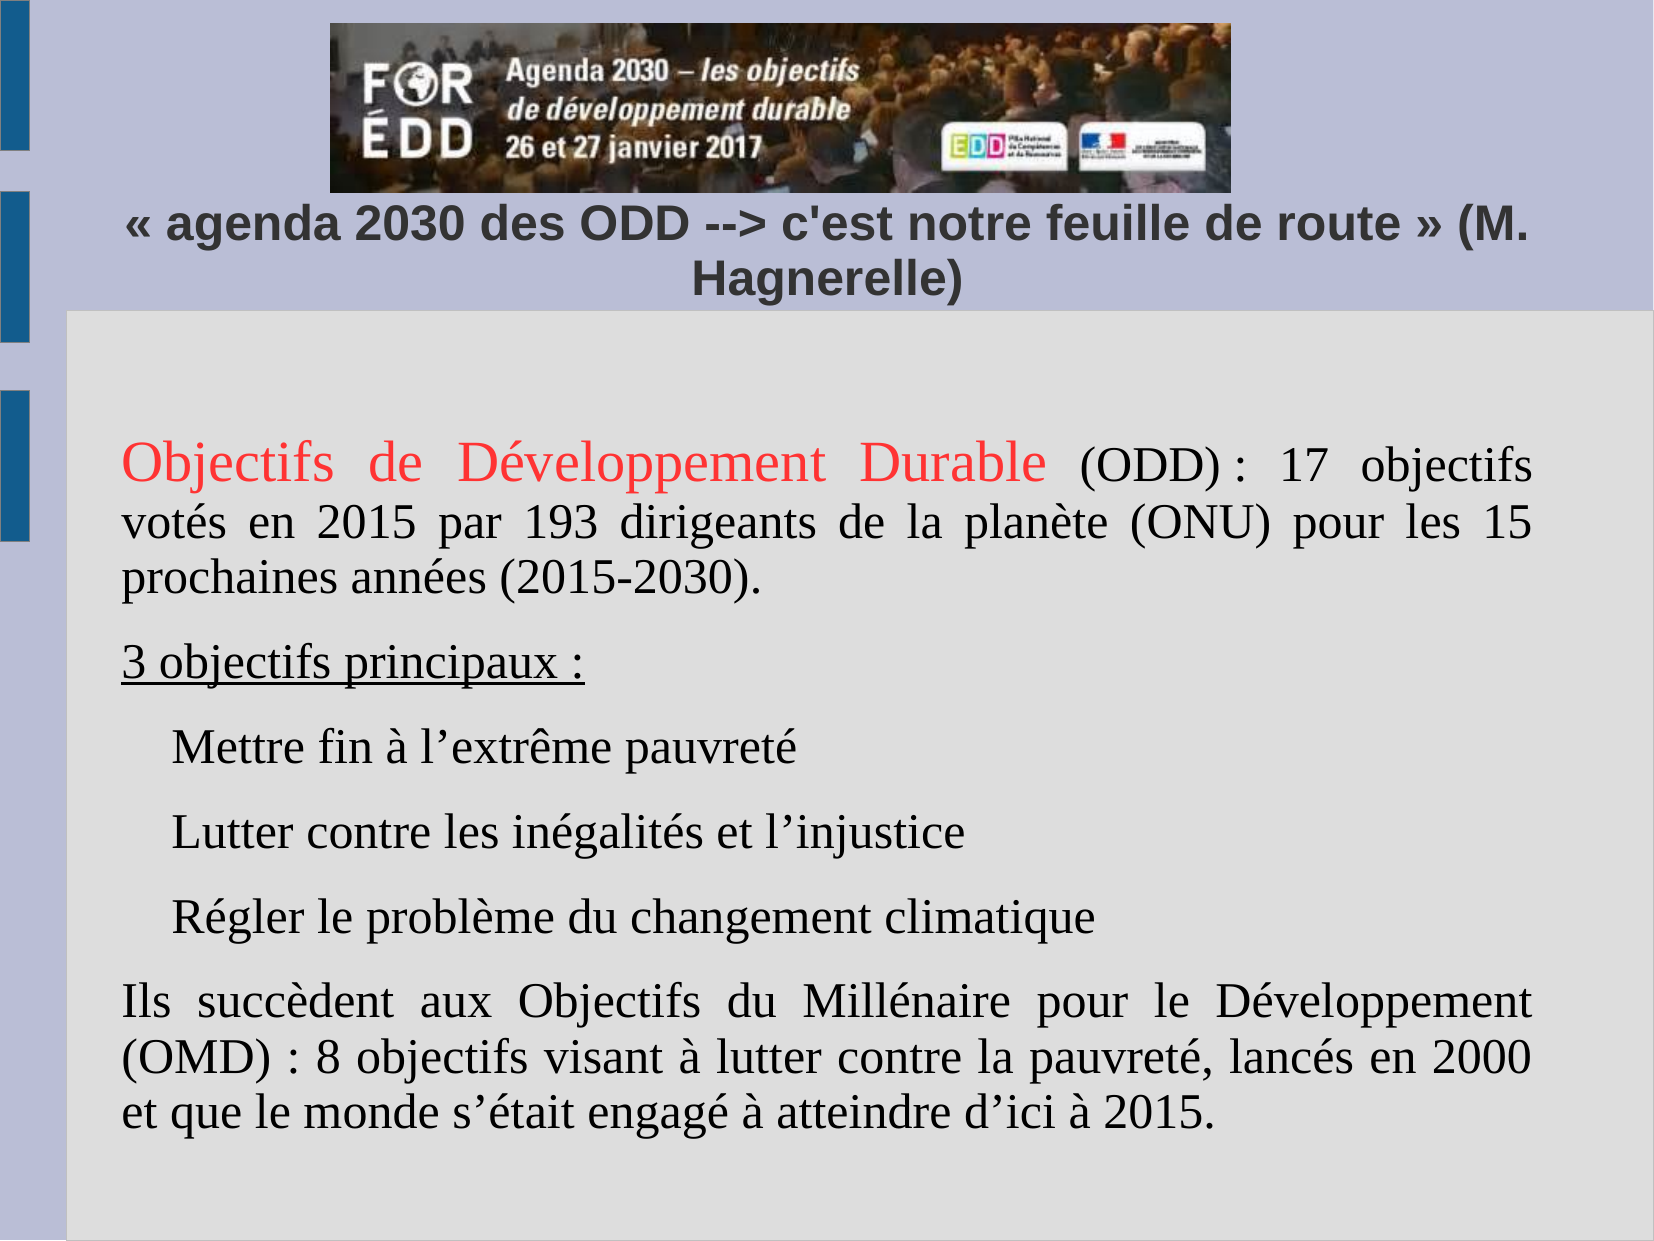

# « agenda 2030 des ODD --> c'est notre feuille de route » (M. Hagnerelle)
Objectifs de Développement Durable (ODD) : 17 objectifs votés en 2015 par 193 dirigeants de la planète (ONU) pour les 15 prochaines années (2015-2030).
3 objectifs principaux :
 Mettre fin à l’extrême pauvreté
 Lutter contre les inégalités et l’injustice
 Régler le problème du changement climatique
Ils succèdent aux Objectifs du Millénaire pour le Développement (OMD) : 8 objectifs visant à lutter contre la pauvreté, lancés en 2000 et que le monde s’était engagé à atteindre d’ici à 2015.